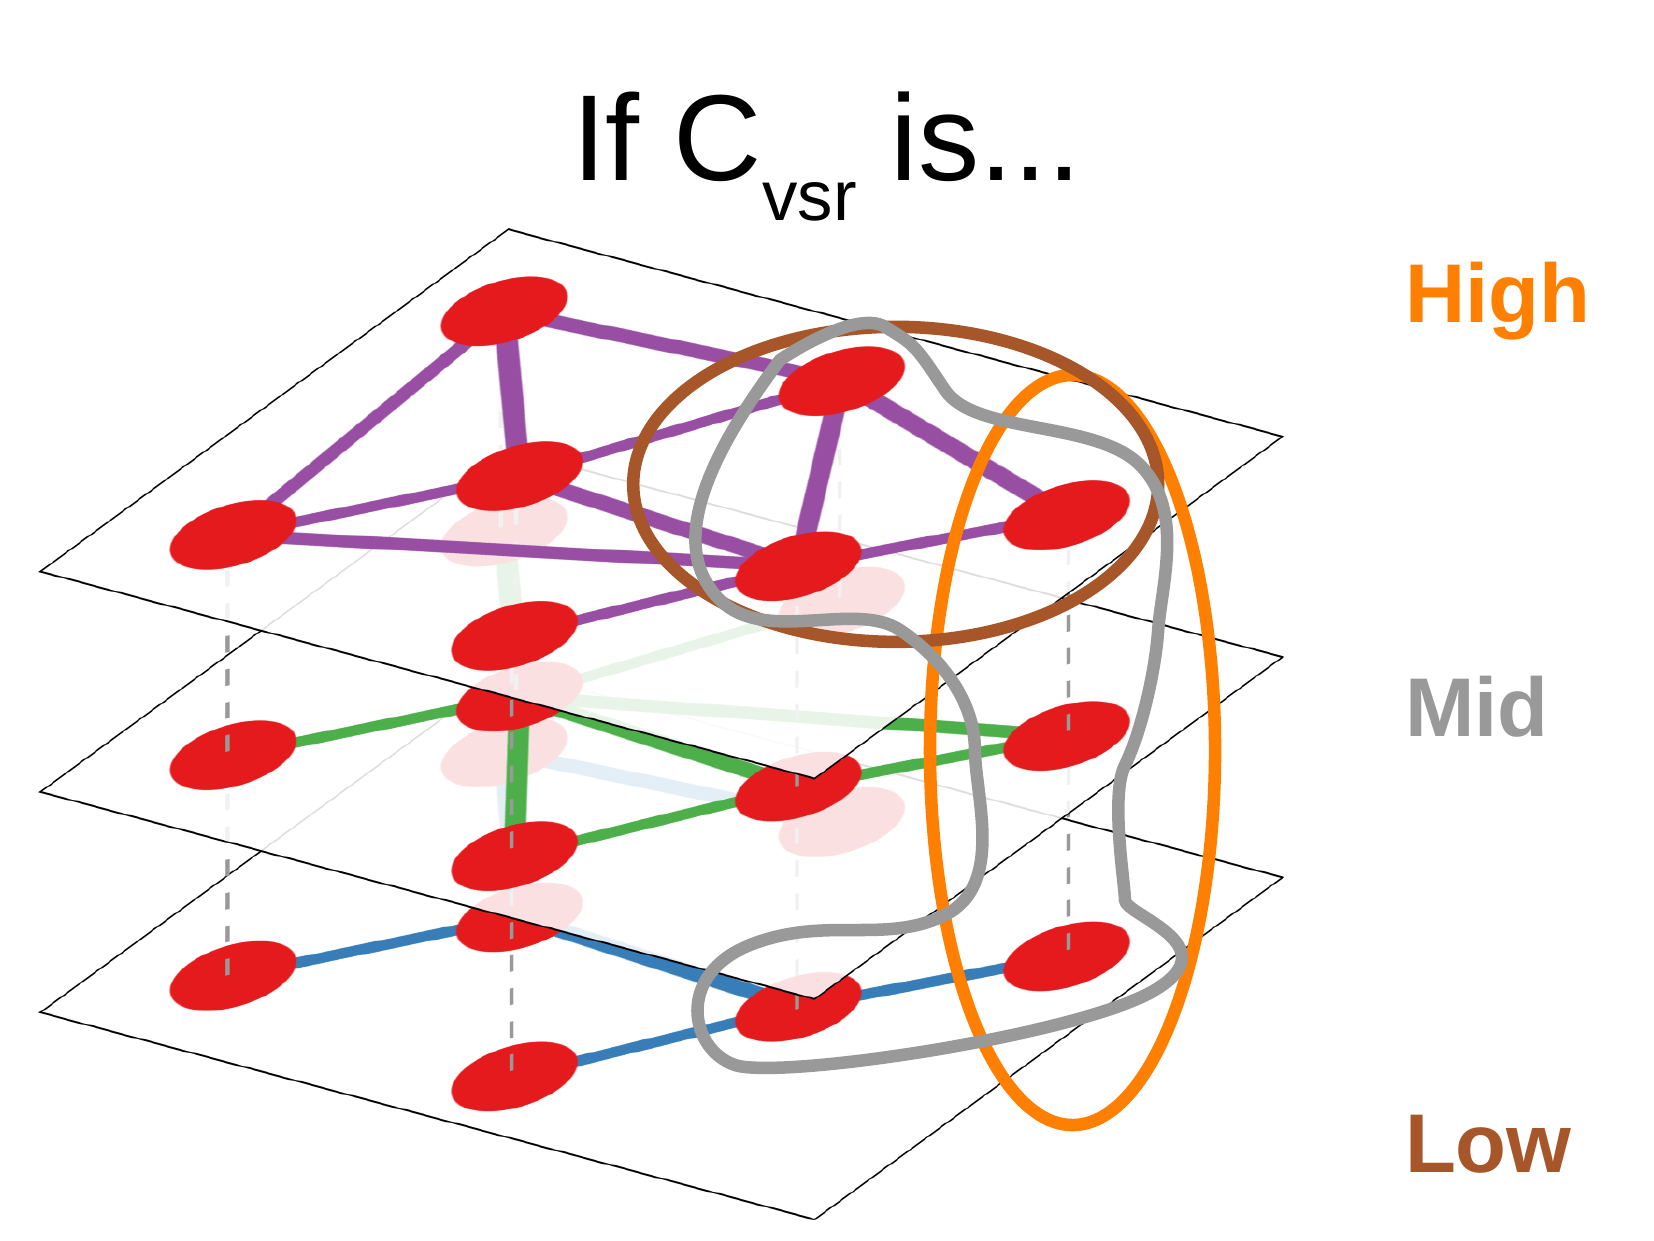

# If Cvsr is...
High
Mid
Low